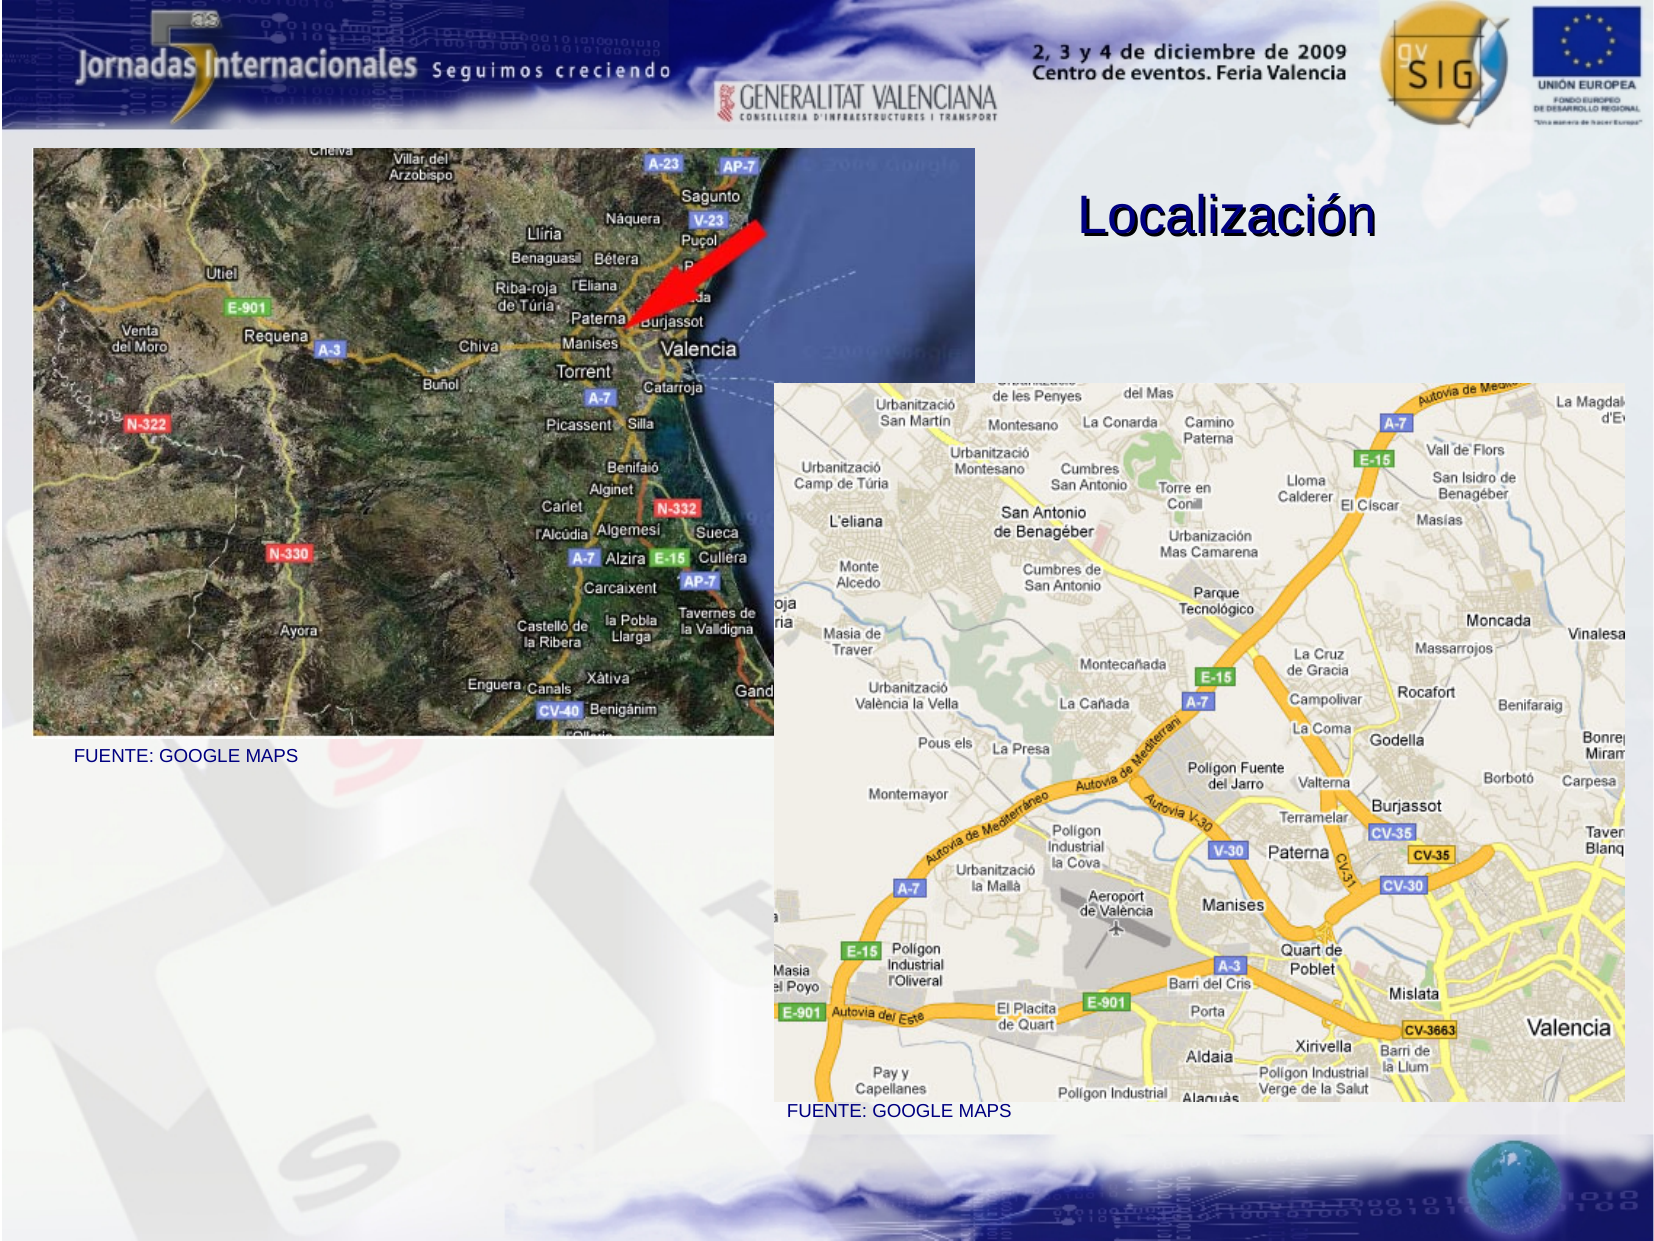

Localización
FUENTE: GOOGLE MAPS
FUENTE: GOOGLE MAPS